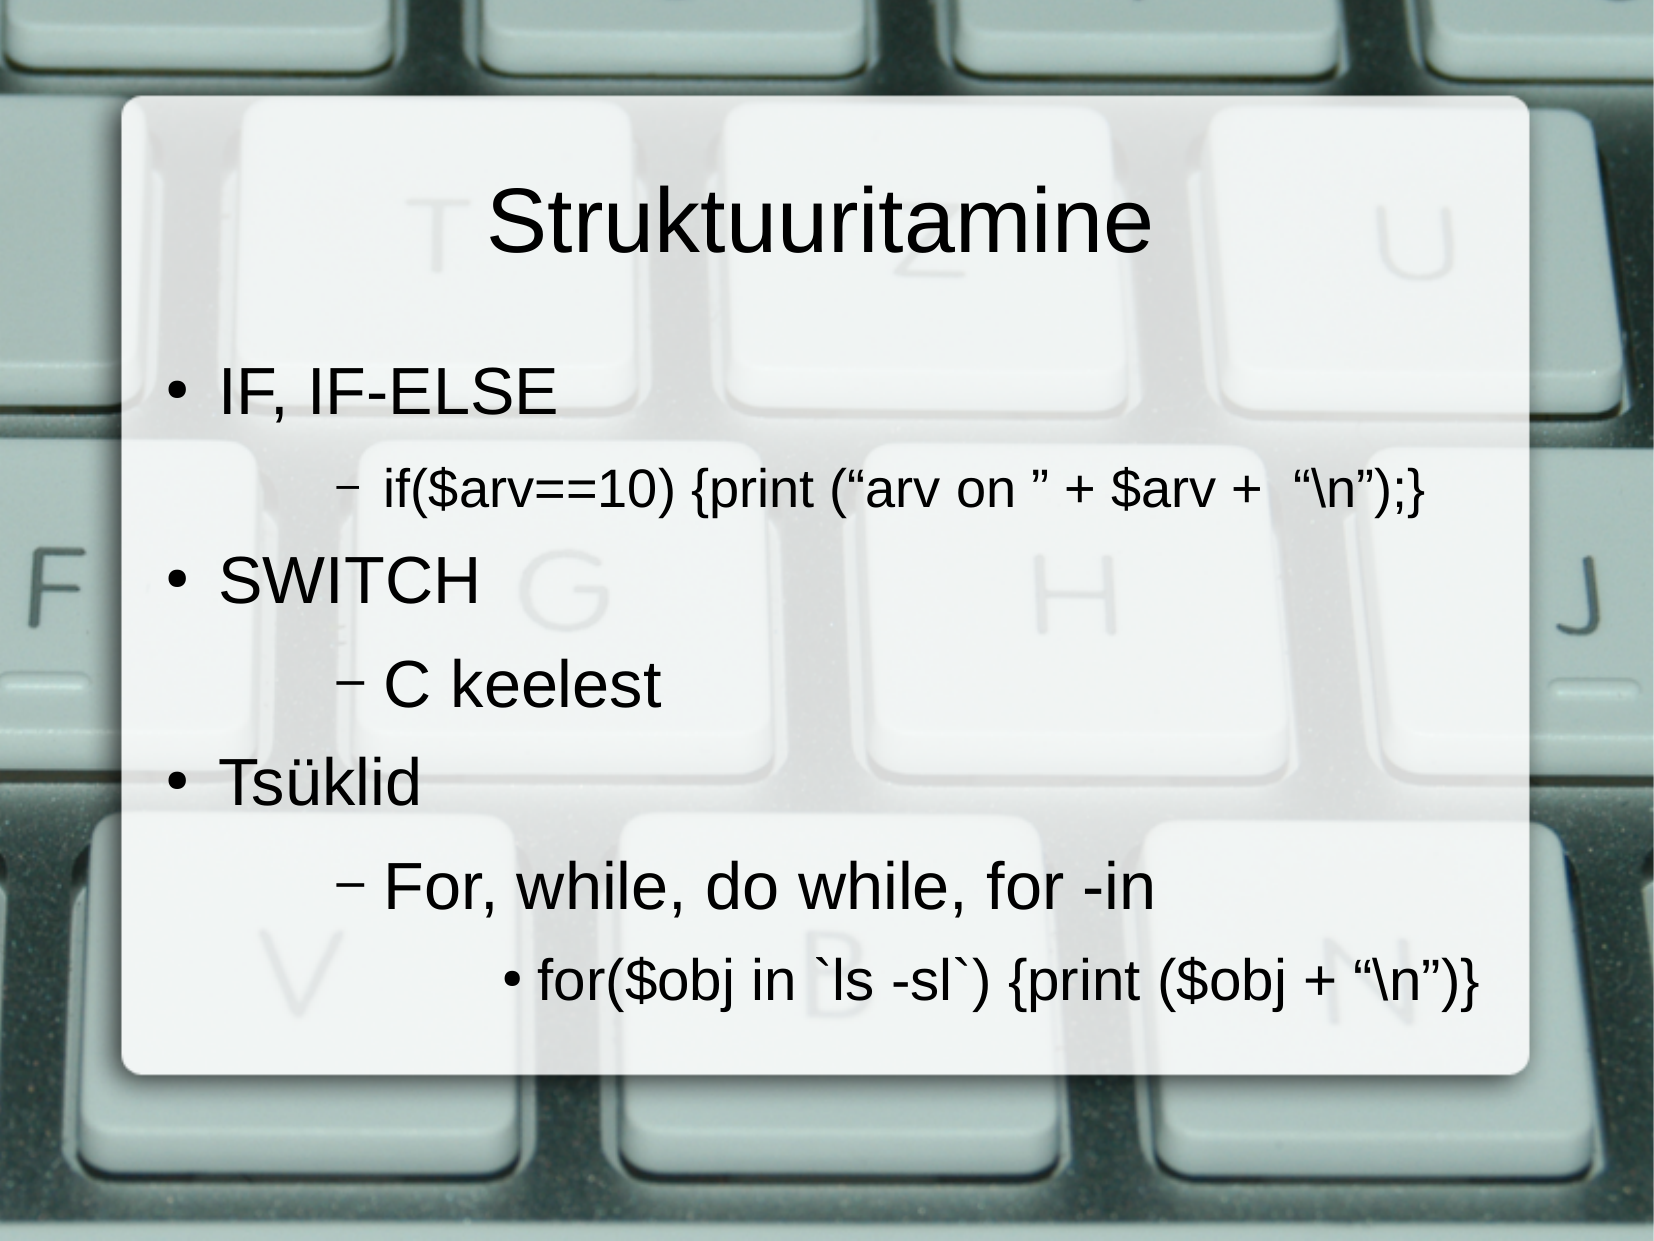

# Struktuuritamine
IF, IF-ELSE
if($arv==10) {print (“arv on ” + $arv + “\n”);}
SWITCH
C keelest
Tsüklid
For, while, do while, for -in
for($obj in `ls -sl`) {print ($obj + “\n”)}